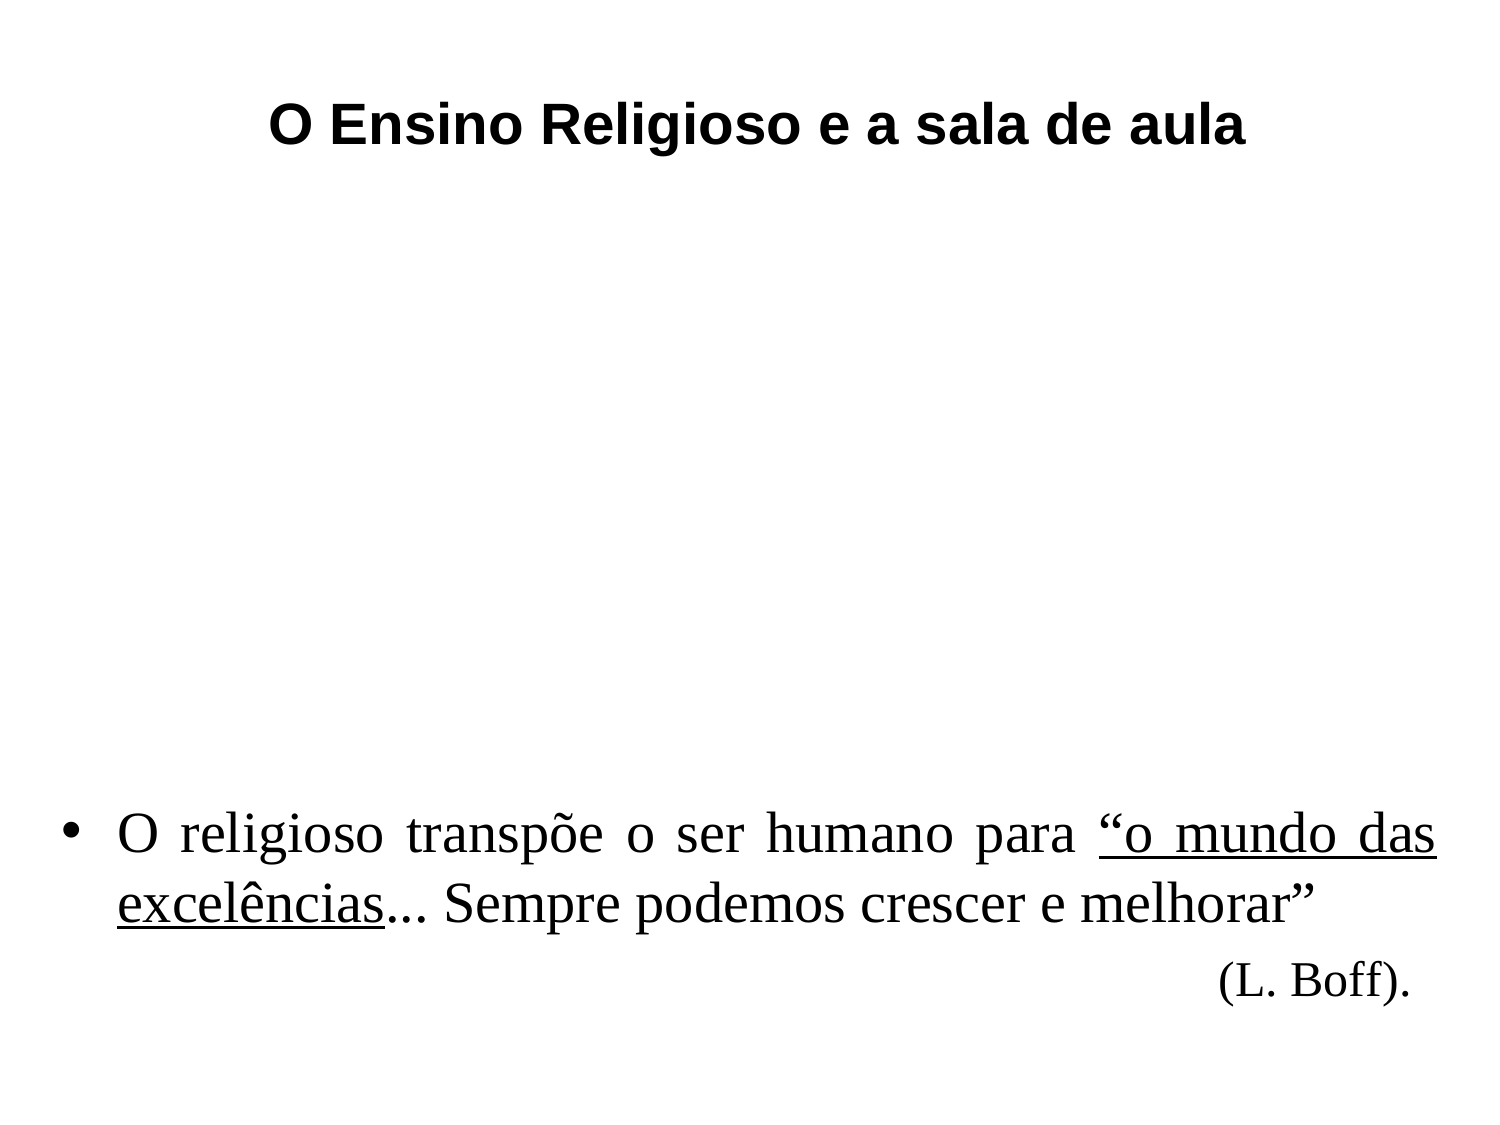

O Ensino Religioso e a sala de aula
# O religioso transpõe o ser humano para “o mundo das excelências... Sempre podemos crescer e melhorar”
(L. Boff).